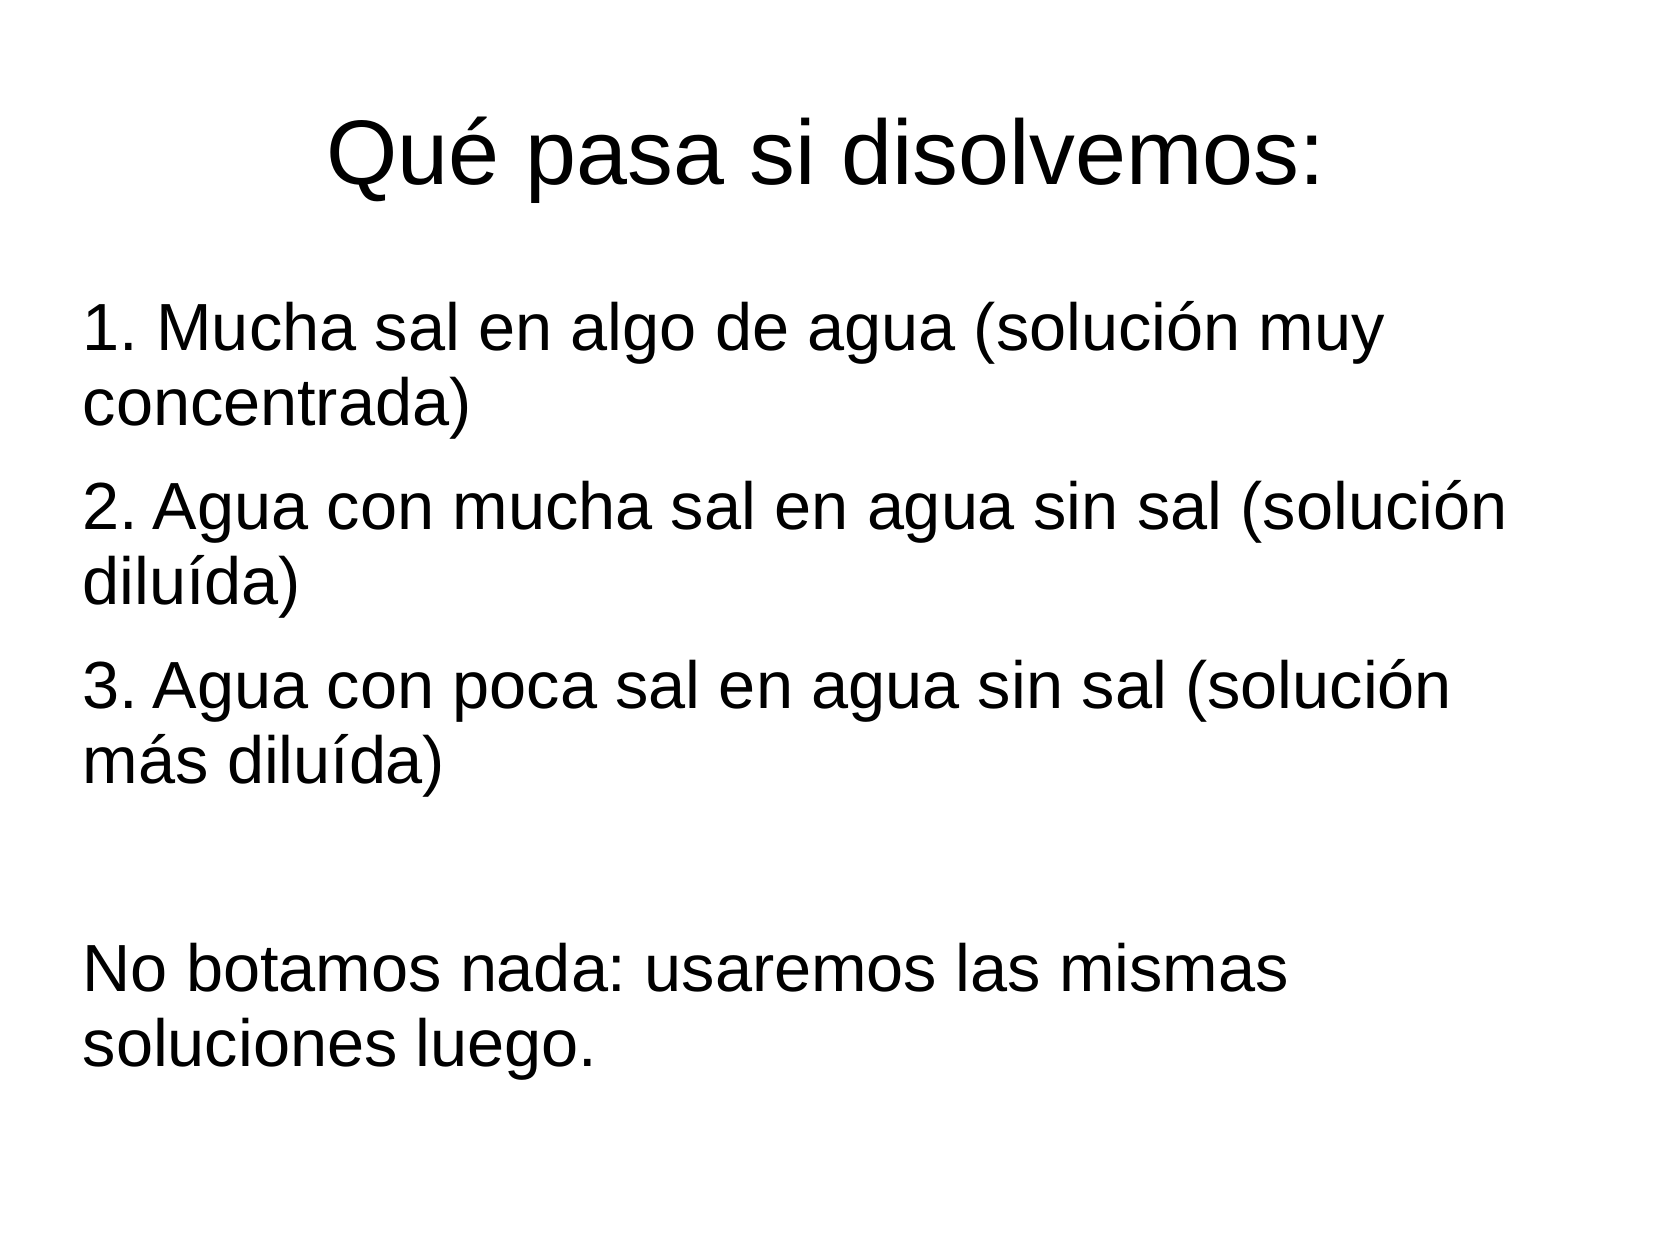

# Qué pasa si disolvemos:
1. Mucha sal en algo de agua (solución muy concentrada)
2. Agua con mucha sal en agua sin sal (solución diluída)
3. Agua con poca sal en agua sin sal (solución más diluída)
No botamos nada: usaremos las mismas soluciones luego.